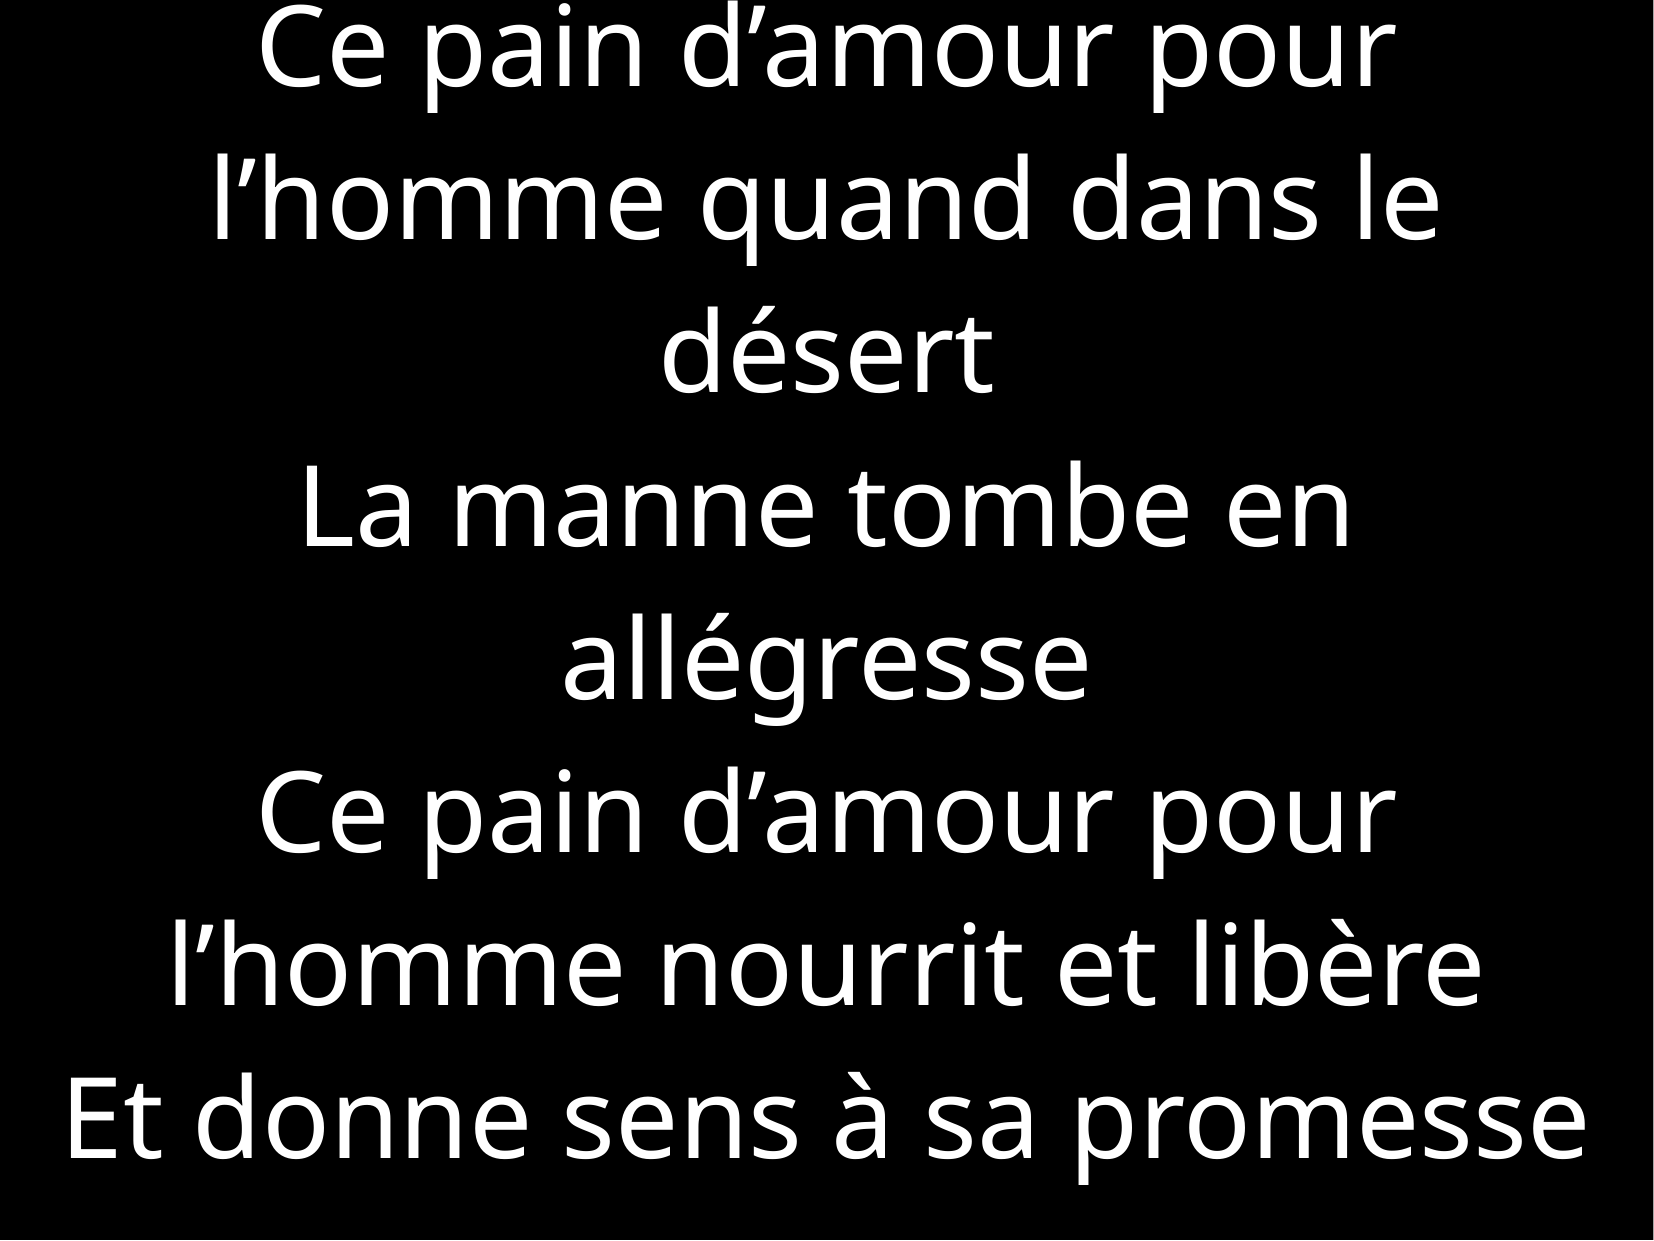

# Ce pain d’amour pour l’homme quand dans le désert
La manne tombe en allégresse
Ce pain d’amour pour l’homme nourrit et libère
Et donne sens à sa promesse